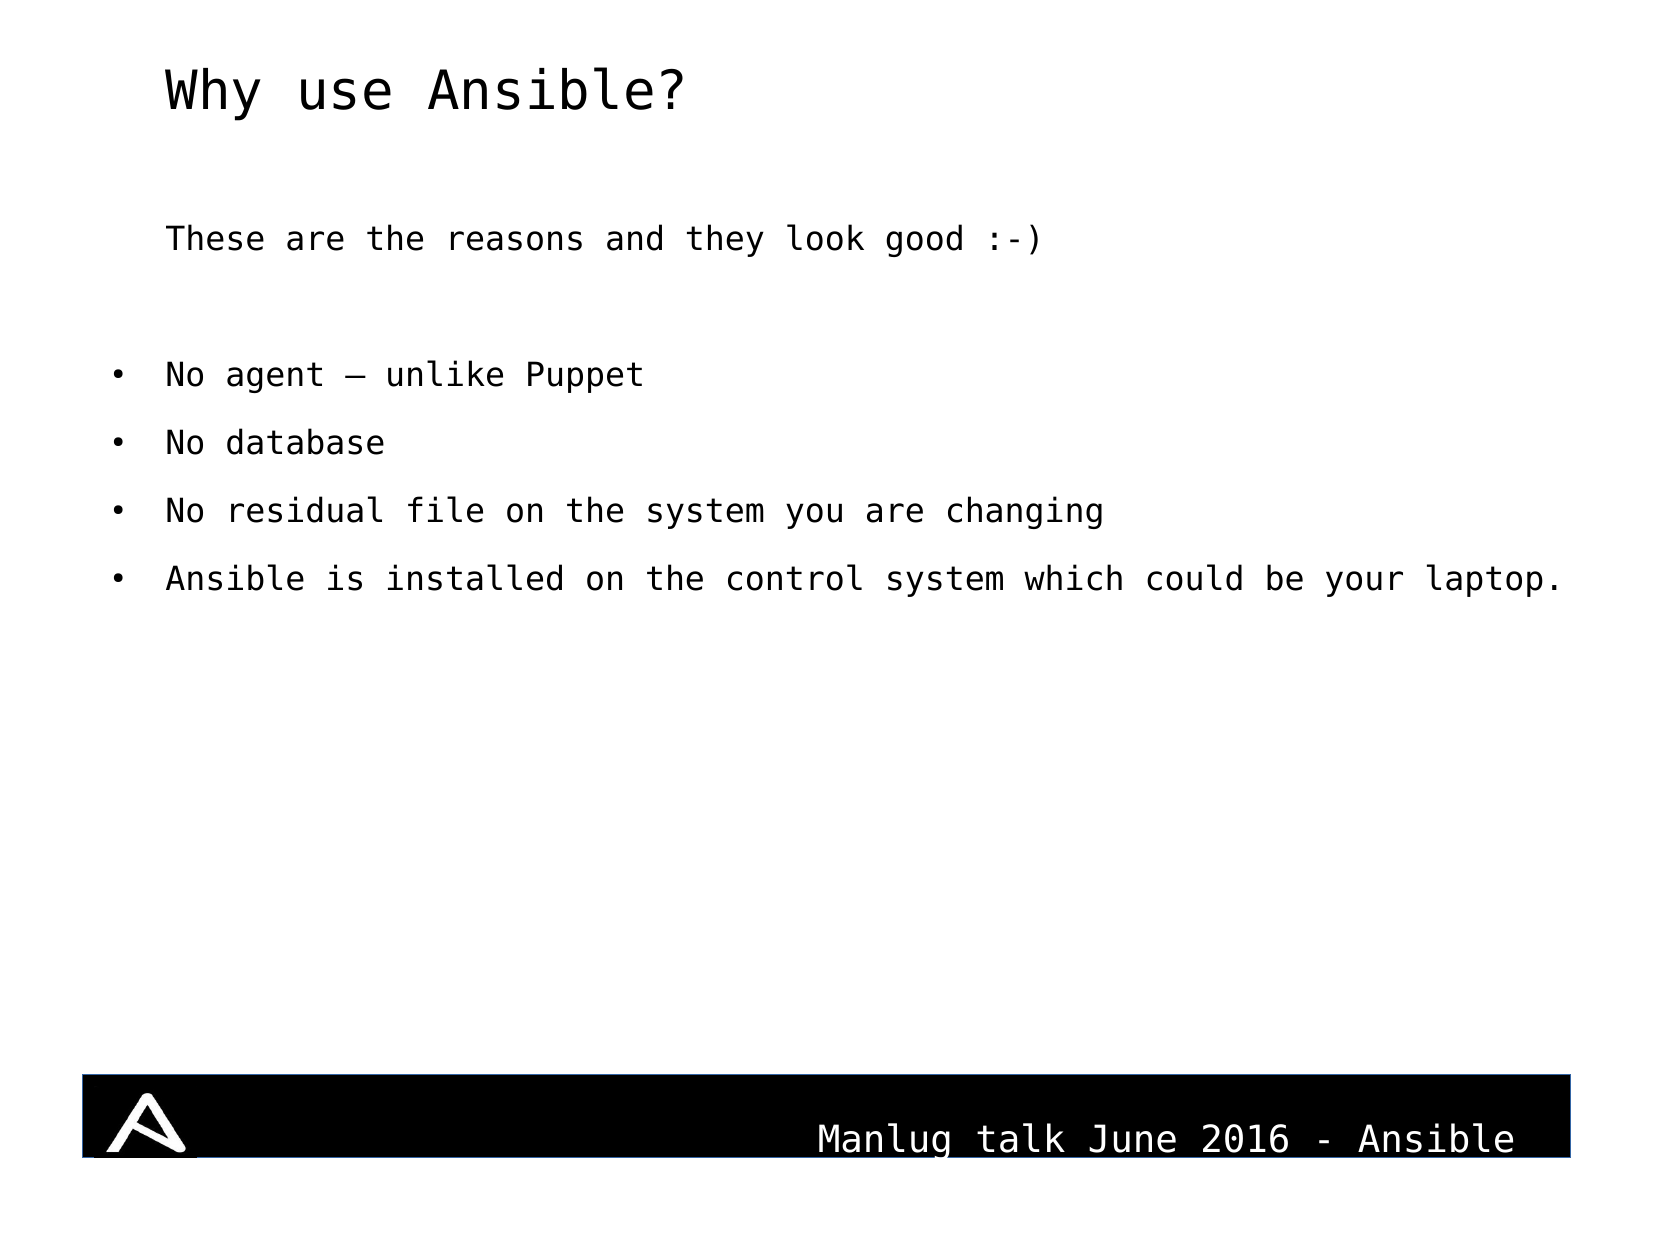

#
Why use Ansible?
These are the reasons and they look good :-)
No agent – unlike Puppet
No database
No residual file on the system you are changing
Ansible is installed on the control system which could be your laptop.
Manlug talk June 2016 - Ansible